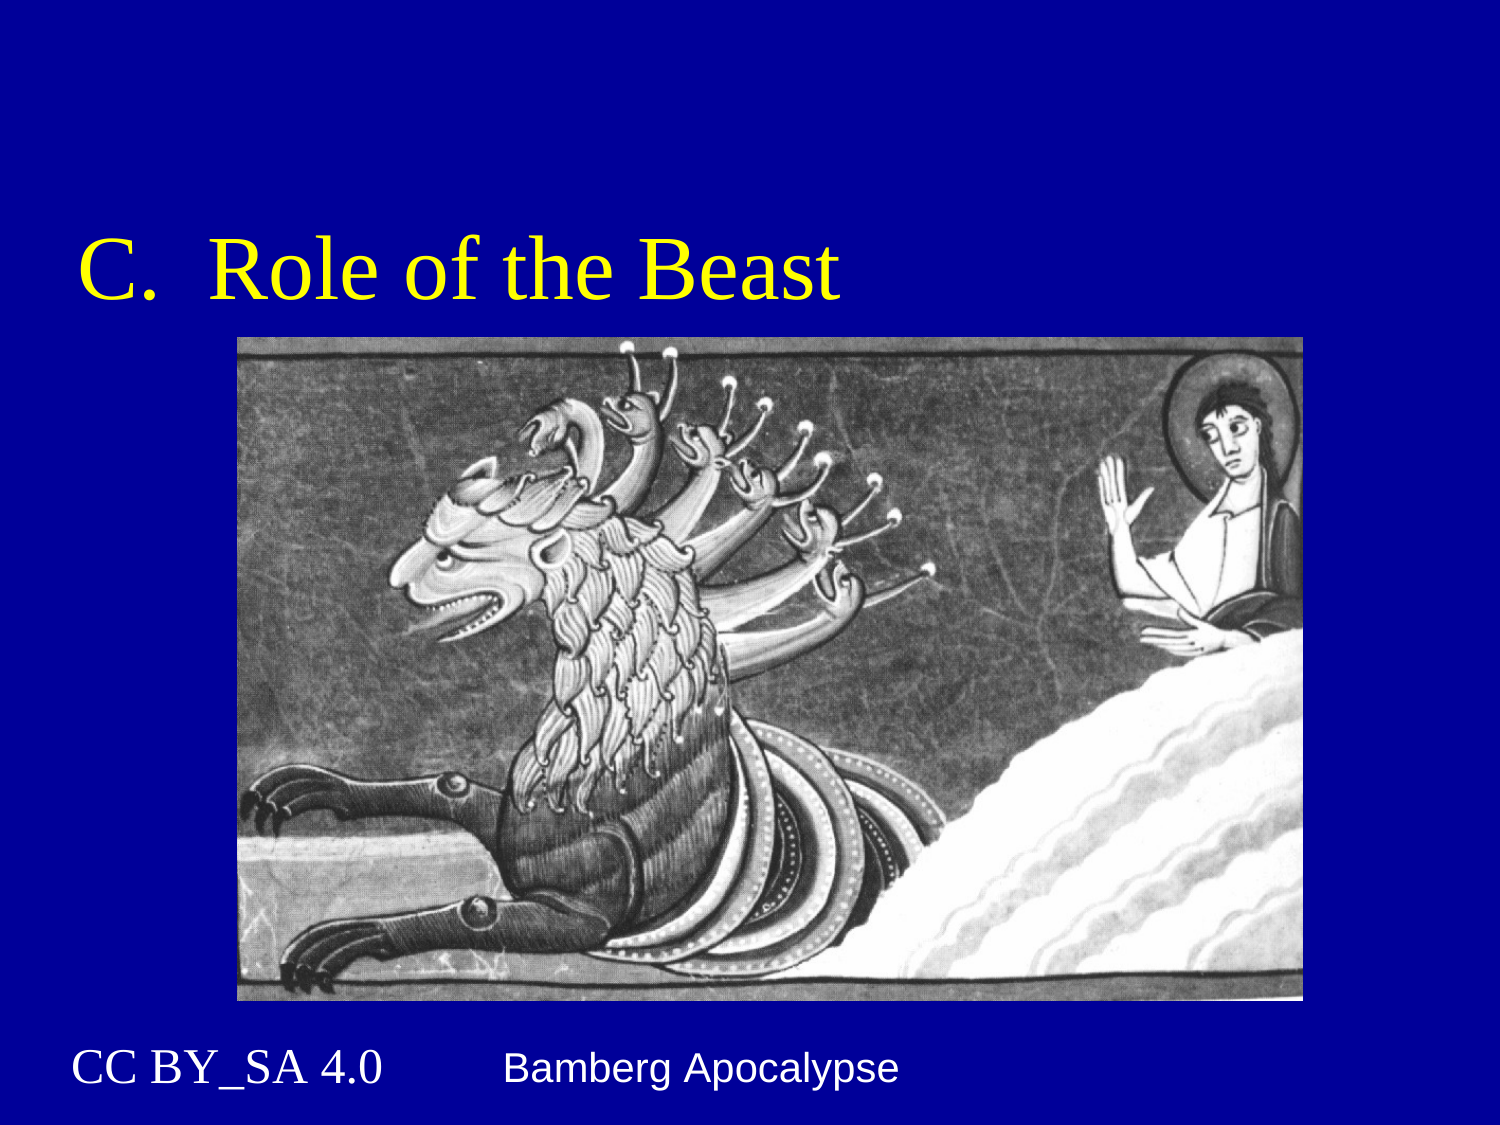

# C. Role of the Beast
CC BY_SA 4.0
Bamberg Apocalypse